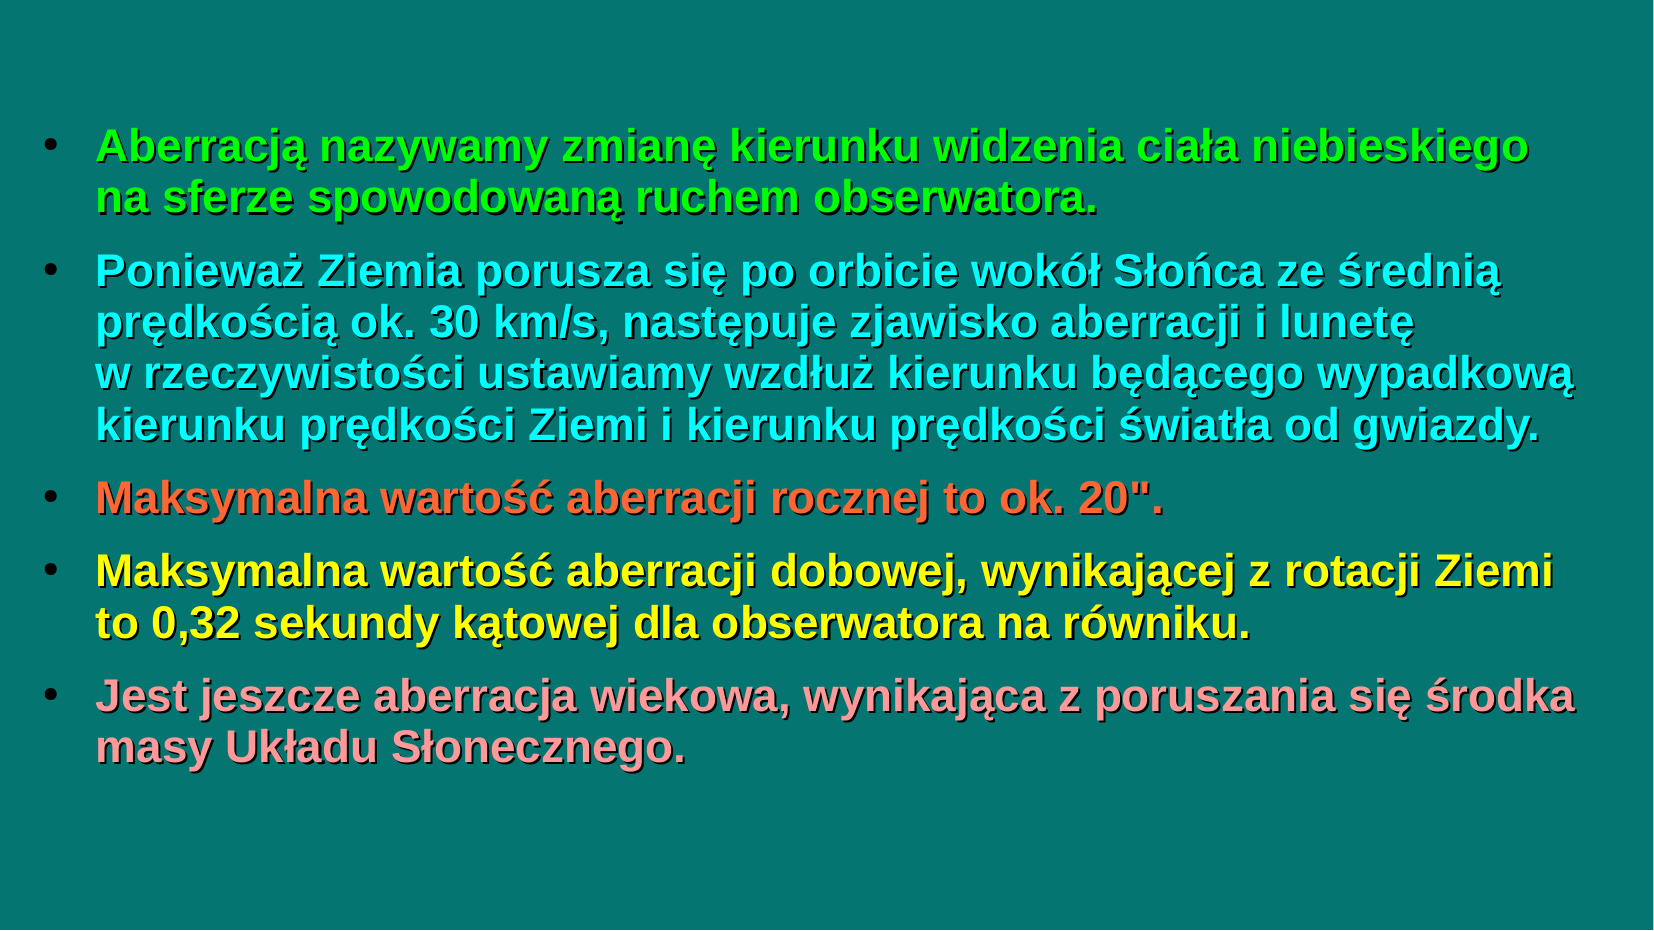

#
Aberracją nazywamy zmianę kierunku widzenia ciała niebieskiego na sferze spowodowaną ruchem obserwatora.
Ponieważ Ziemia porusza się po orbicie wokół Słońca ze średnią prędkością ok. 30 km/s, następuje zjawisko aberracji i lunetę w rzeczywistości ustawiamy wzdłuż kierunku będącego wypadkową kierunku prędkości Ziemi i kierunku prędkości światła od gwiazdy.
Maksymalna wartość aberracji rocznej to ok. 20".
Maksymalna wartość aberracji dobowej, wynikającej z rotacji Ziemi to 0,32 sekundy kątowej dla obserwatora na równiku.
Jest jeszcze aberracja wiekowa, wynikająca z poruszania się środka masy Układu Słonecznego.